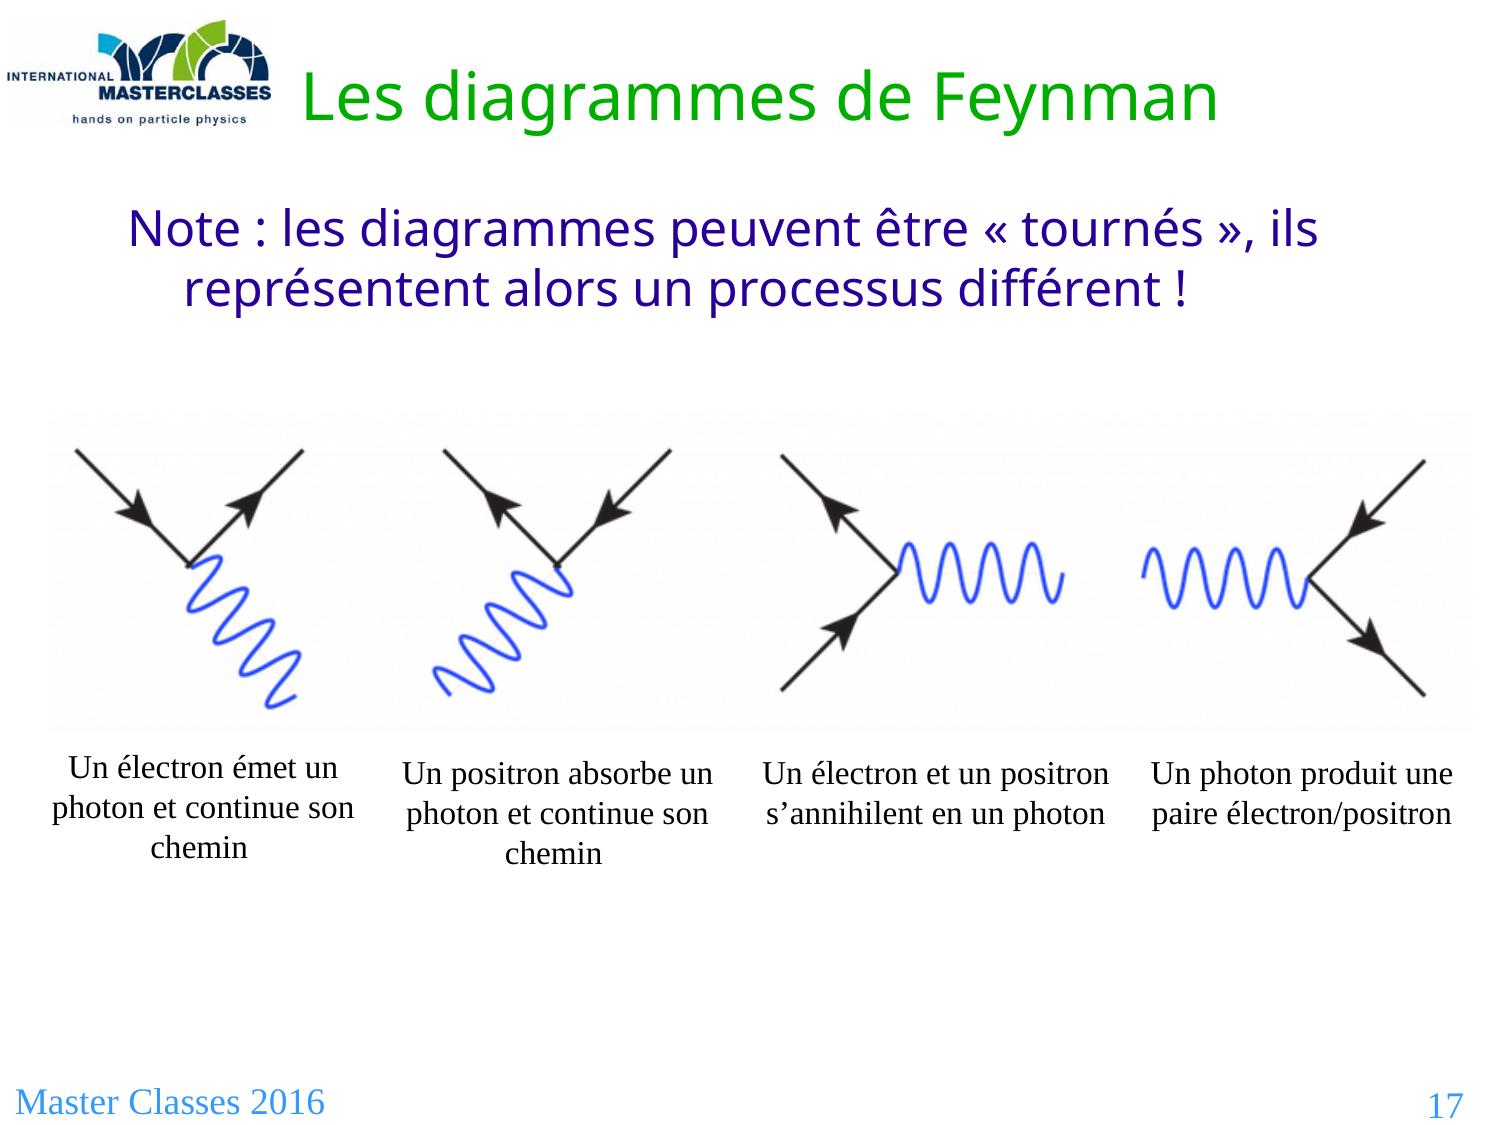

# Les diagrammes de Feynman
Note : les diagrammes peuvent être « tournés », ils représentent alors un processus différent !
Un électron émet un photon et continue son chemin
Un positron absorbe un photon et continue son chemin
Un électron et un positron s’annihilent en un photon
Un photon produit une paire électron/positron
Master Classes 2016
17